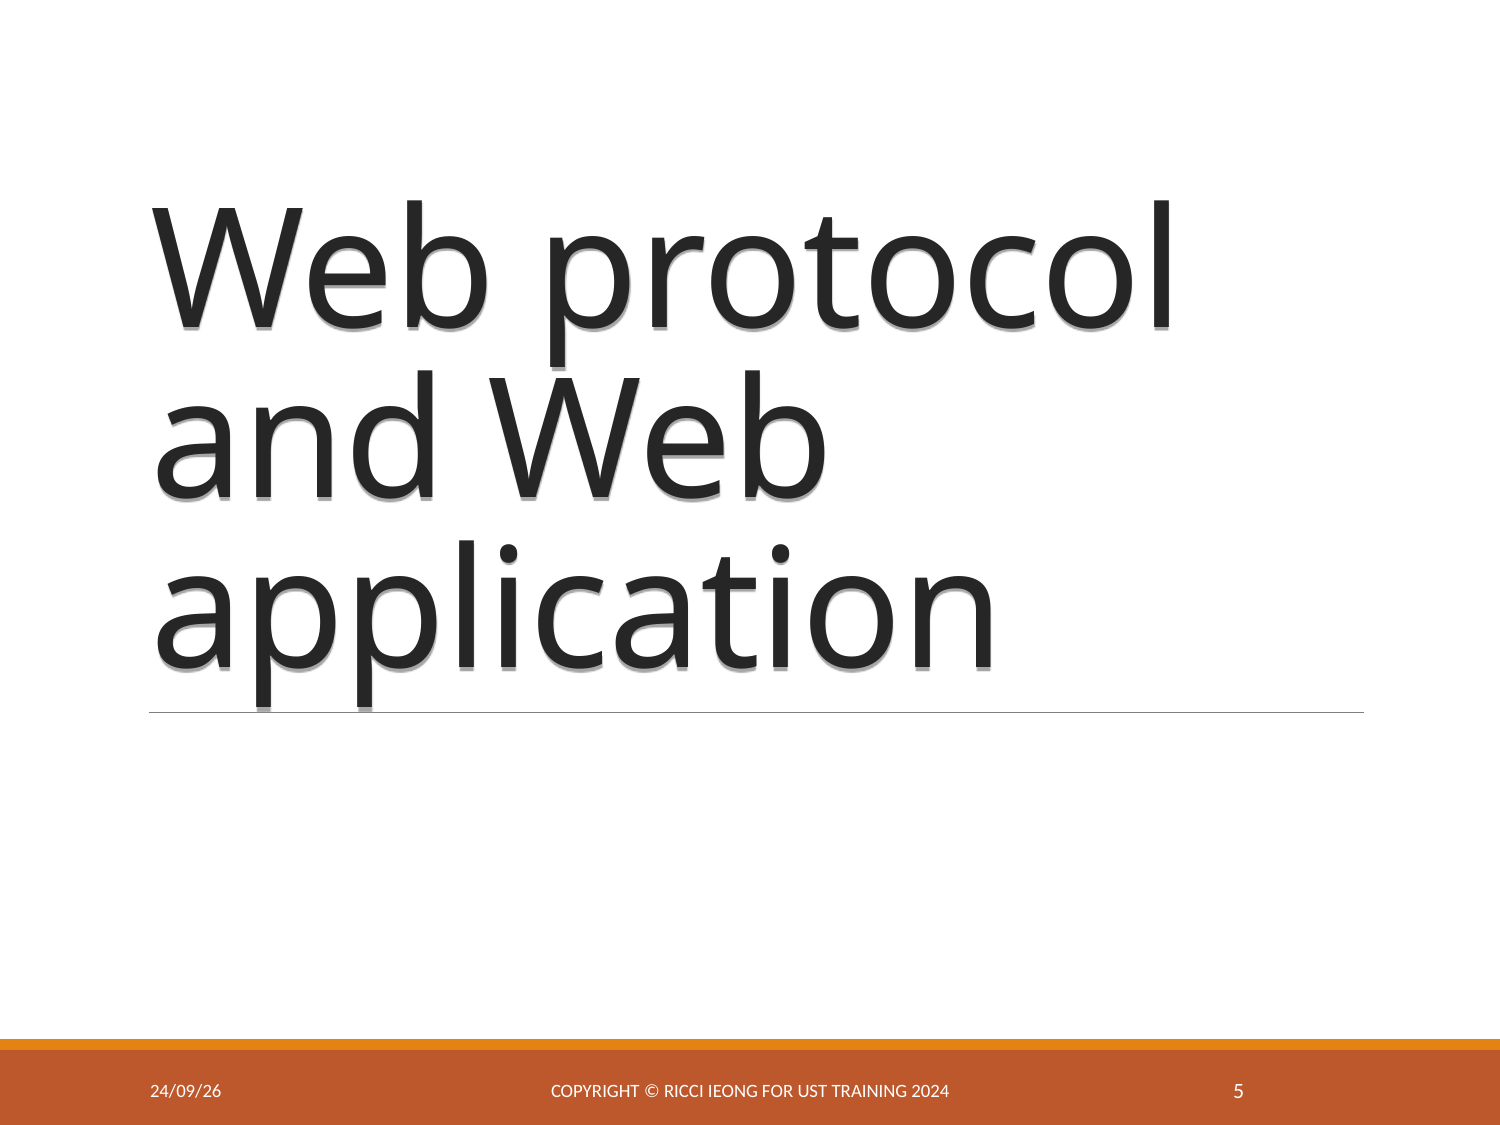

# Web protocol and Web application
Copyright © Ricci IEONG for UST training 2024
5